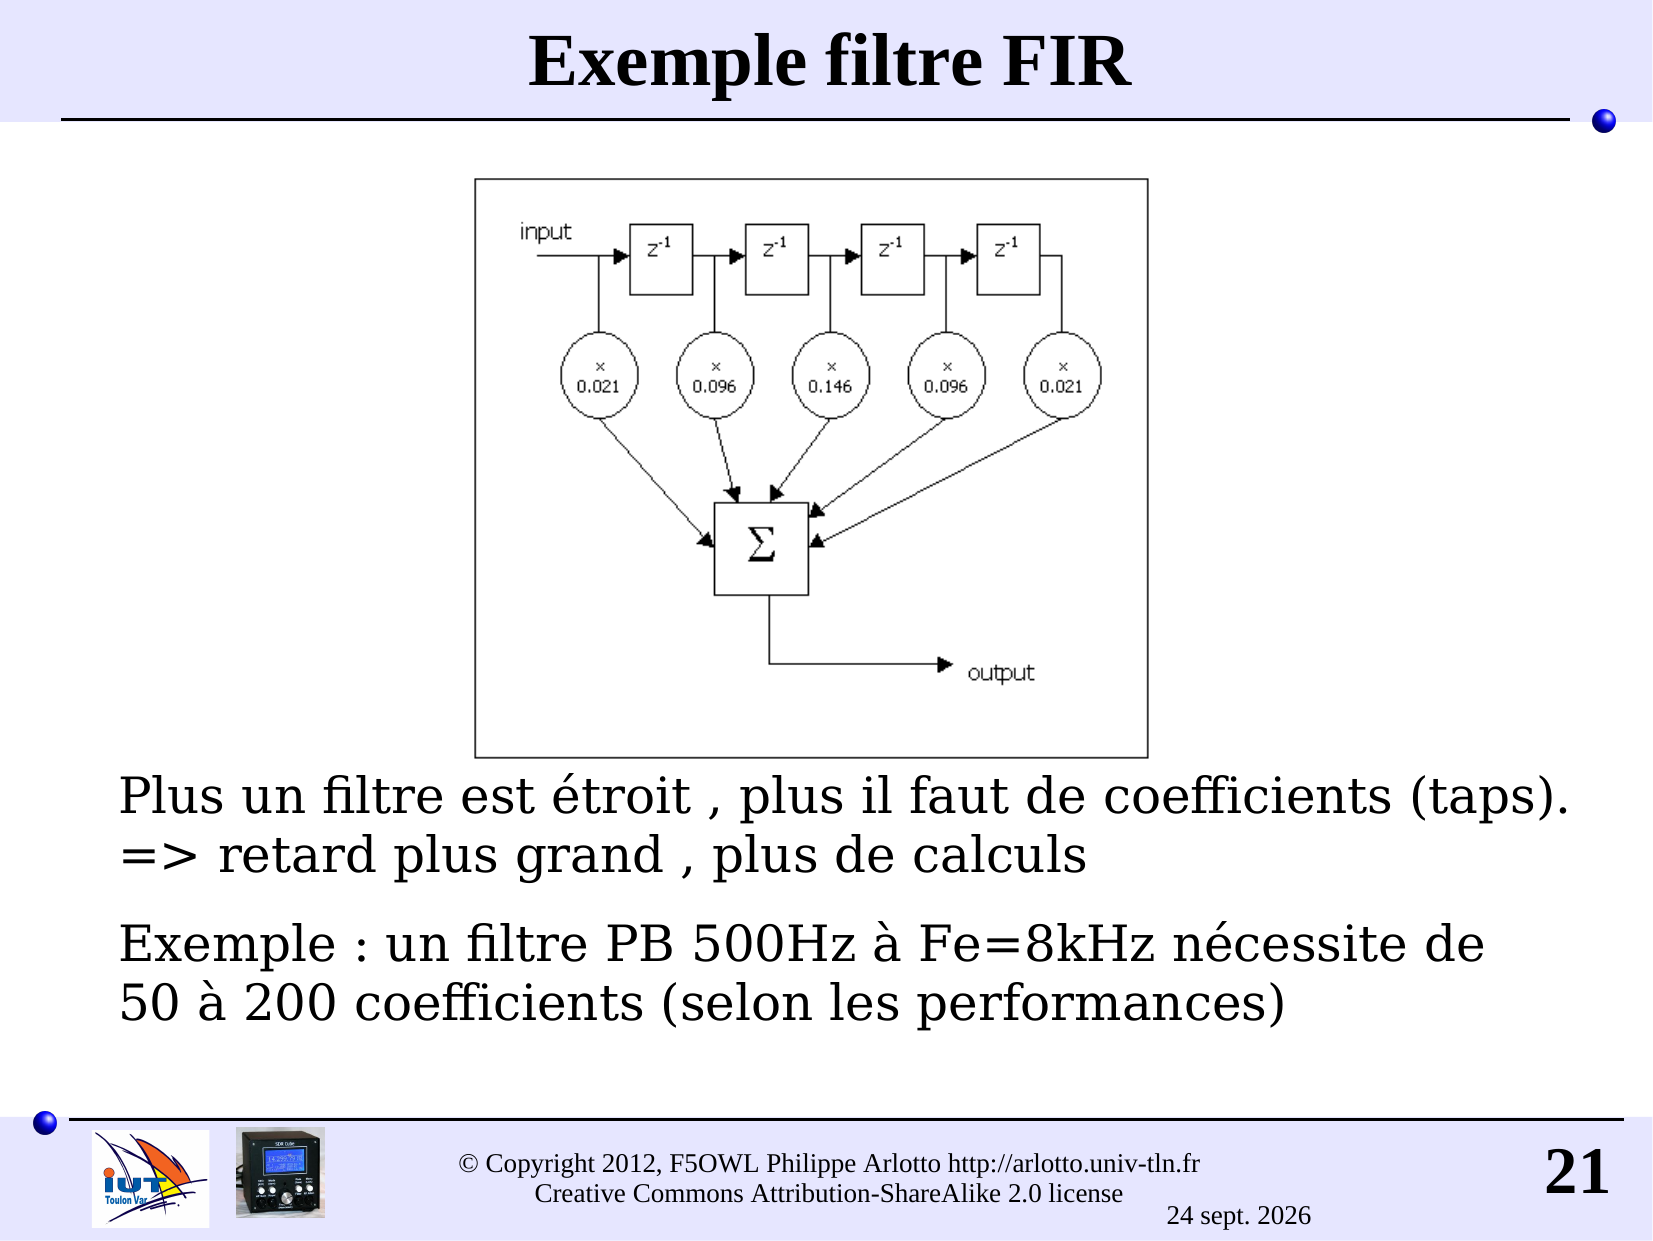

# Exemple filtre FIR
Plus un filtre est étroit , plus il faut de coefficients (taps).
=> retard plus grand , plus de calculs
Exemple : un filtre PB 500Hz à Fe=8kHz nécessite de
50 à 200 coefficients (selon les performances)